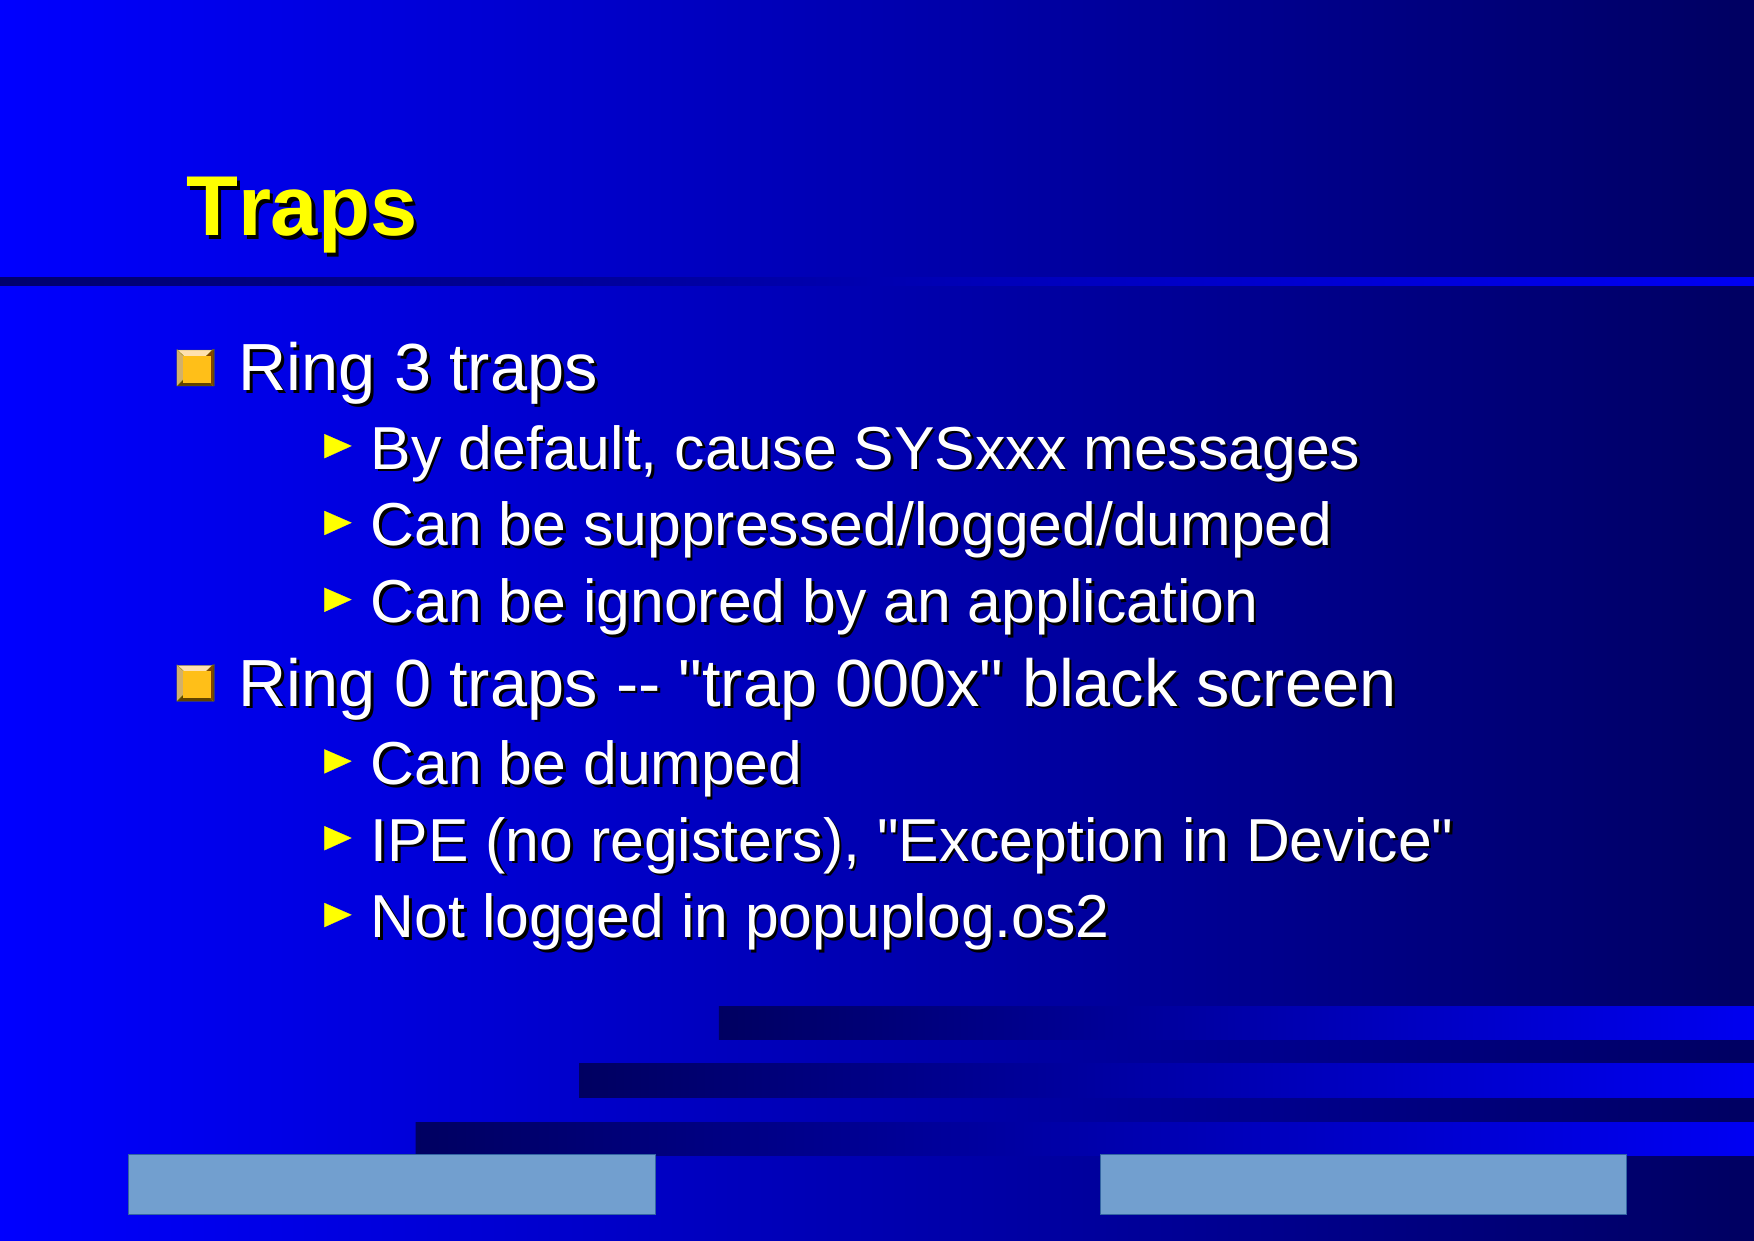

Traps
Ring 3 traps
By default, cause SYSxxx messages
Can be suppressed/logged/dumped
Can be ignored by an application
Ring 0 traps -- "trap 000x" black screen
Can be dumped
IPE (no registers), "Exception in Device"
Not logged in popuplog.os2